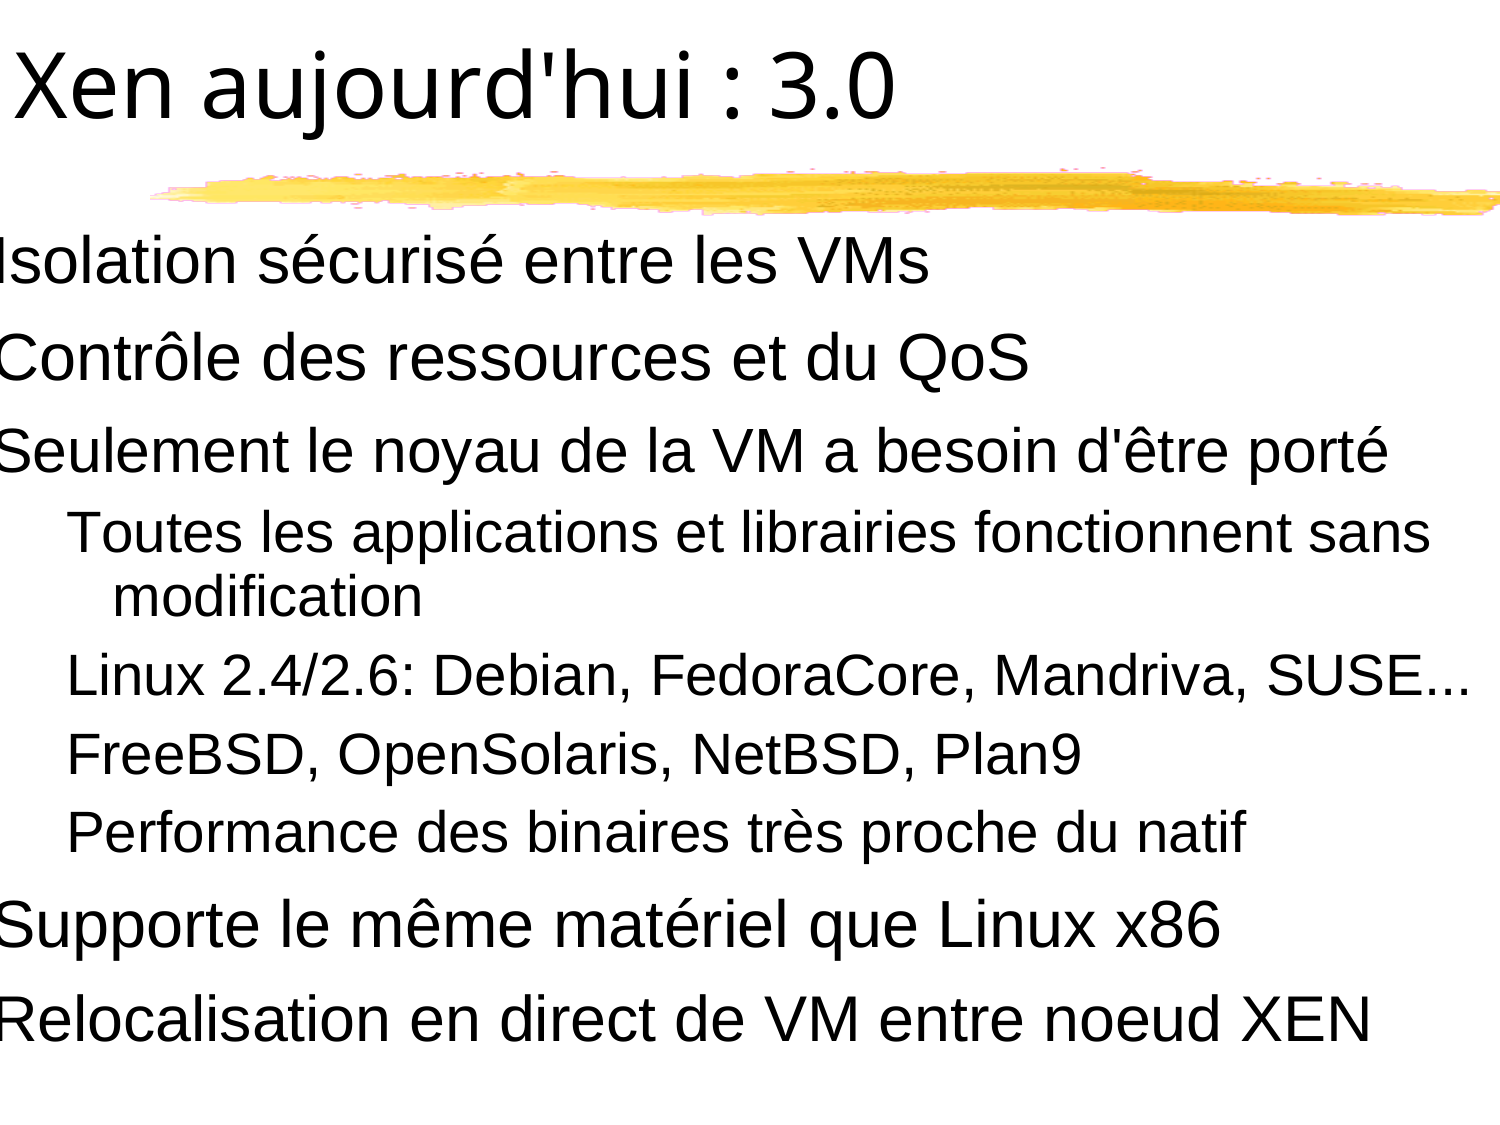

# Xen aujourd'hui : 3.0
Isolation sécurisé entre les VMs
Contrôle des ressources et du QoS
Seulement le noyau de la VM a besoin d'être porté
Toutes les applications et librairies fonctionnent sans modification
Linux 2.4/2.6: Debian, FedoraCore, Mandriva, SUSE...
FreeBSD, OpenSolaris, NetBSD, Plan9
Performance des binaires très proche du natif
Supporte le même matériel que Linux x86
Relocalisation en direct de VM entre noeud XEN